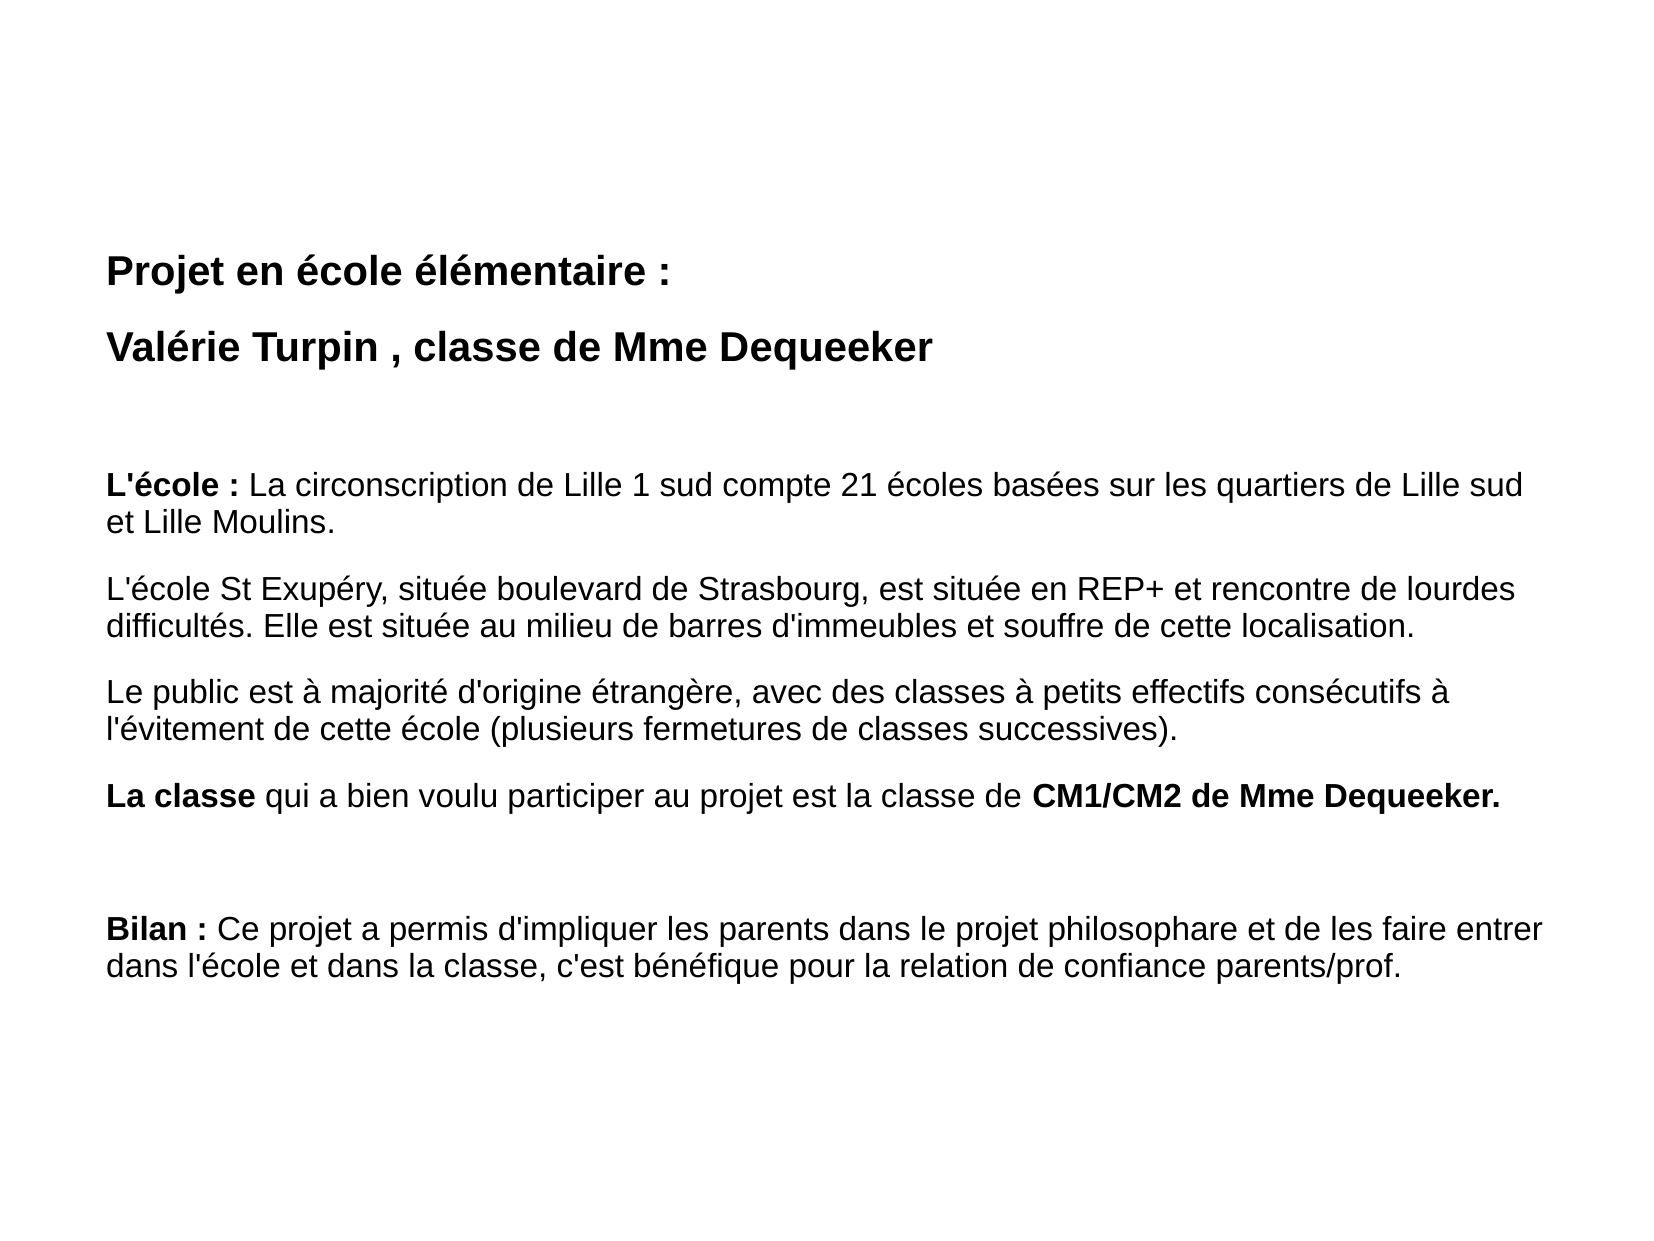

# Projet en école élémentaire :
Valérie Turpin , classe de Mme Dequeeker
L'école : La circonscription de Lille 1 sud compte 21 écoles basées sur les quartiers de Lille sud et Lille Moulins.
L'école St Exupéry, située boulevard de Strasbourg, est située en REP+ et rencontre de lourdes difficultés. Elle est située au milieu de barres d'immeubles et souffre de cette localisation.
Le public est à majorité d'origine étrangère, avec des classes à petits effectifs consécutifs à l'évitement de cette école (plusieurs fermetures de classes successives).
La classe qui a bien voulu participer au projet est la classe de CM1/CM2 de Mme Dequeeker.
Bilan : Ce projet a permis d'impliquer les parents dans le projet philosophare et de les faire entrer dans l'école et dans la classe, c'est bénéfique pour la relation de confiance parents/prof.